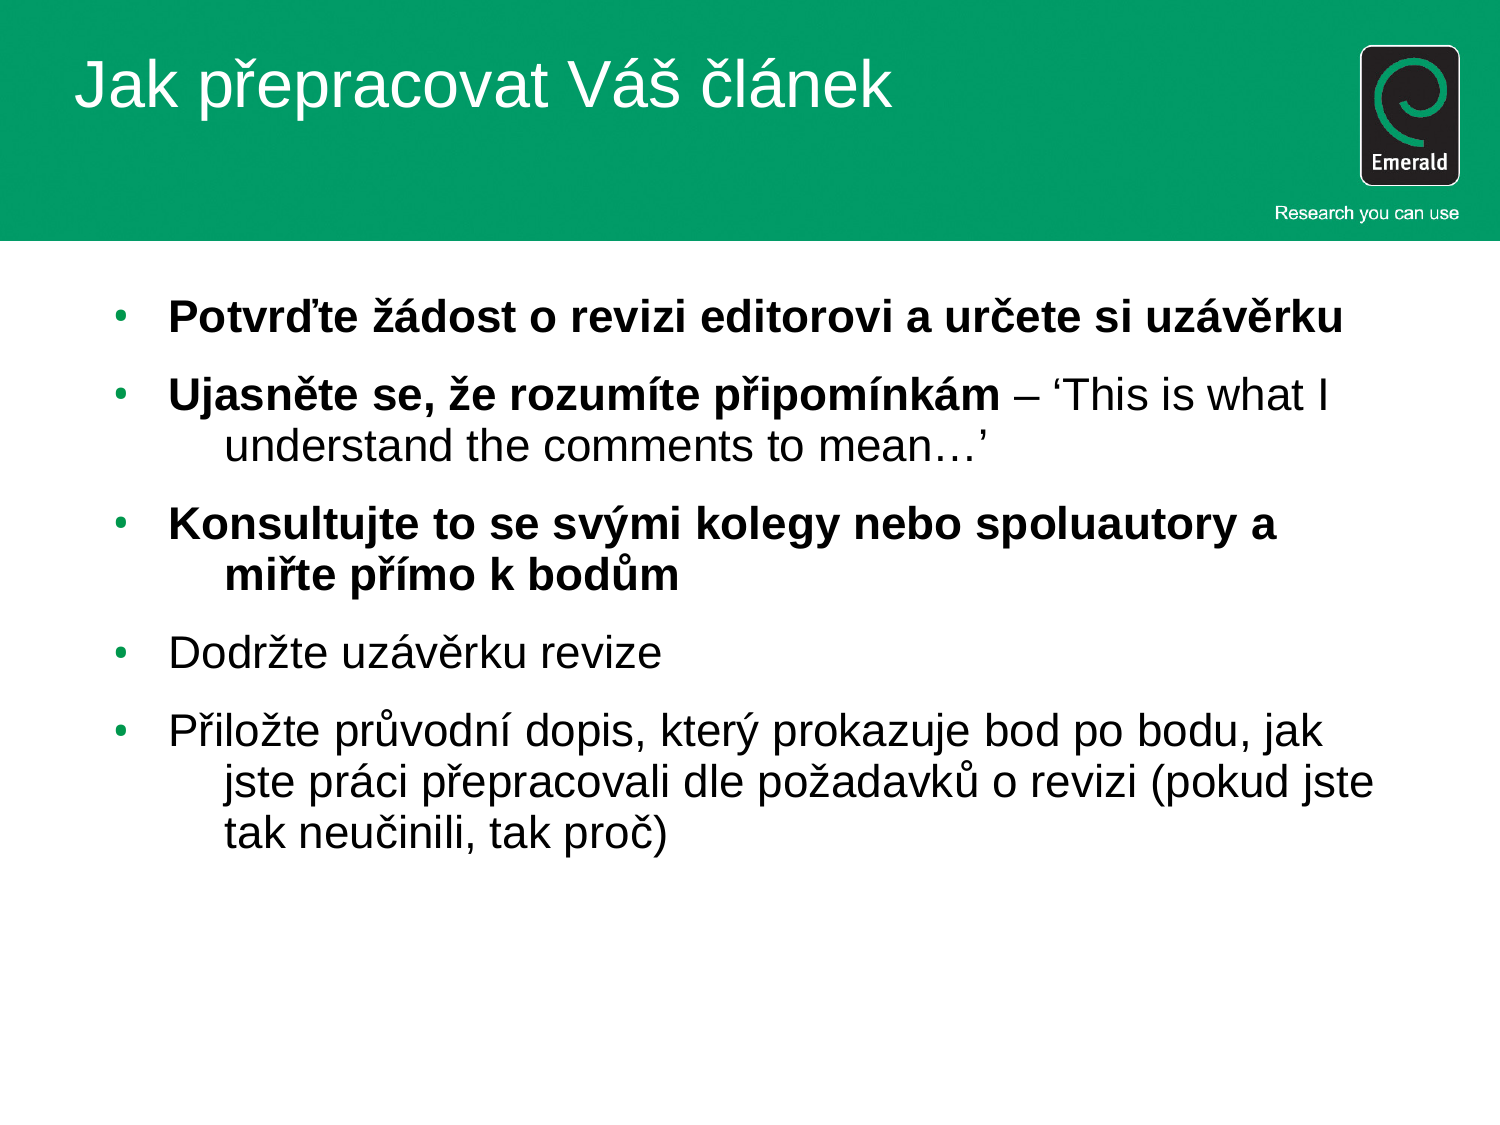

# Jak přepracovat Váš článek
Potvrďte žádost o revizi editorovi a určete si uzávěrku
Ujasněte se, že rozumíte připomínkám – ‘This is what I understand the comments to mean…’
Konsultujte to se svými kolegy nebo spoluautory a miřte přímo k bodům
Dodržte uzávěrku revize
Přiložte průvodní dopis, který prokazuje bod po bodu, jak jste práci přepracovali dle požadavků o revizi (pokud jste tak neučinili, tak proč)